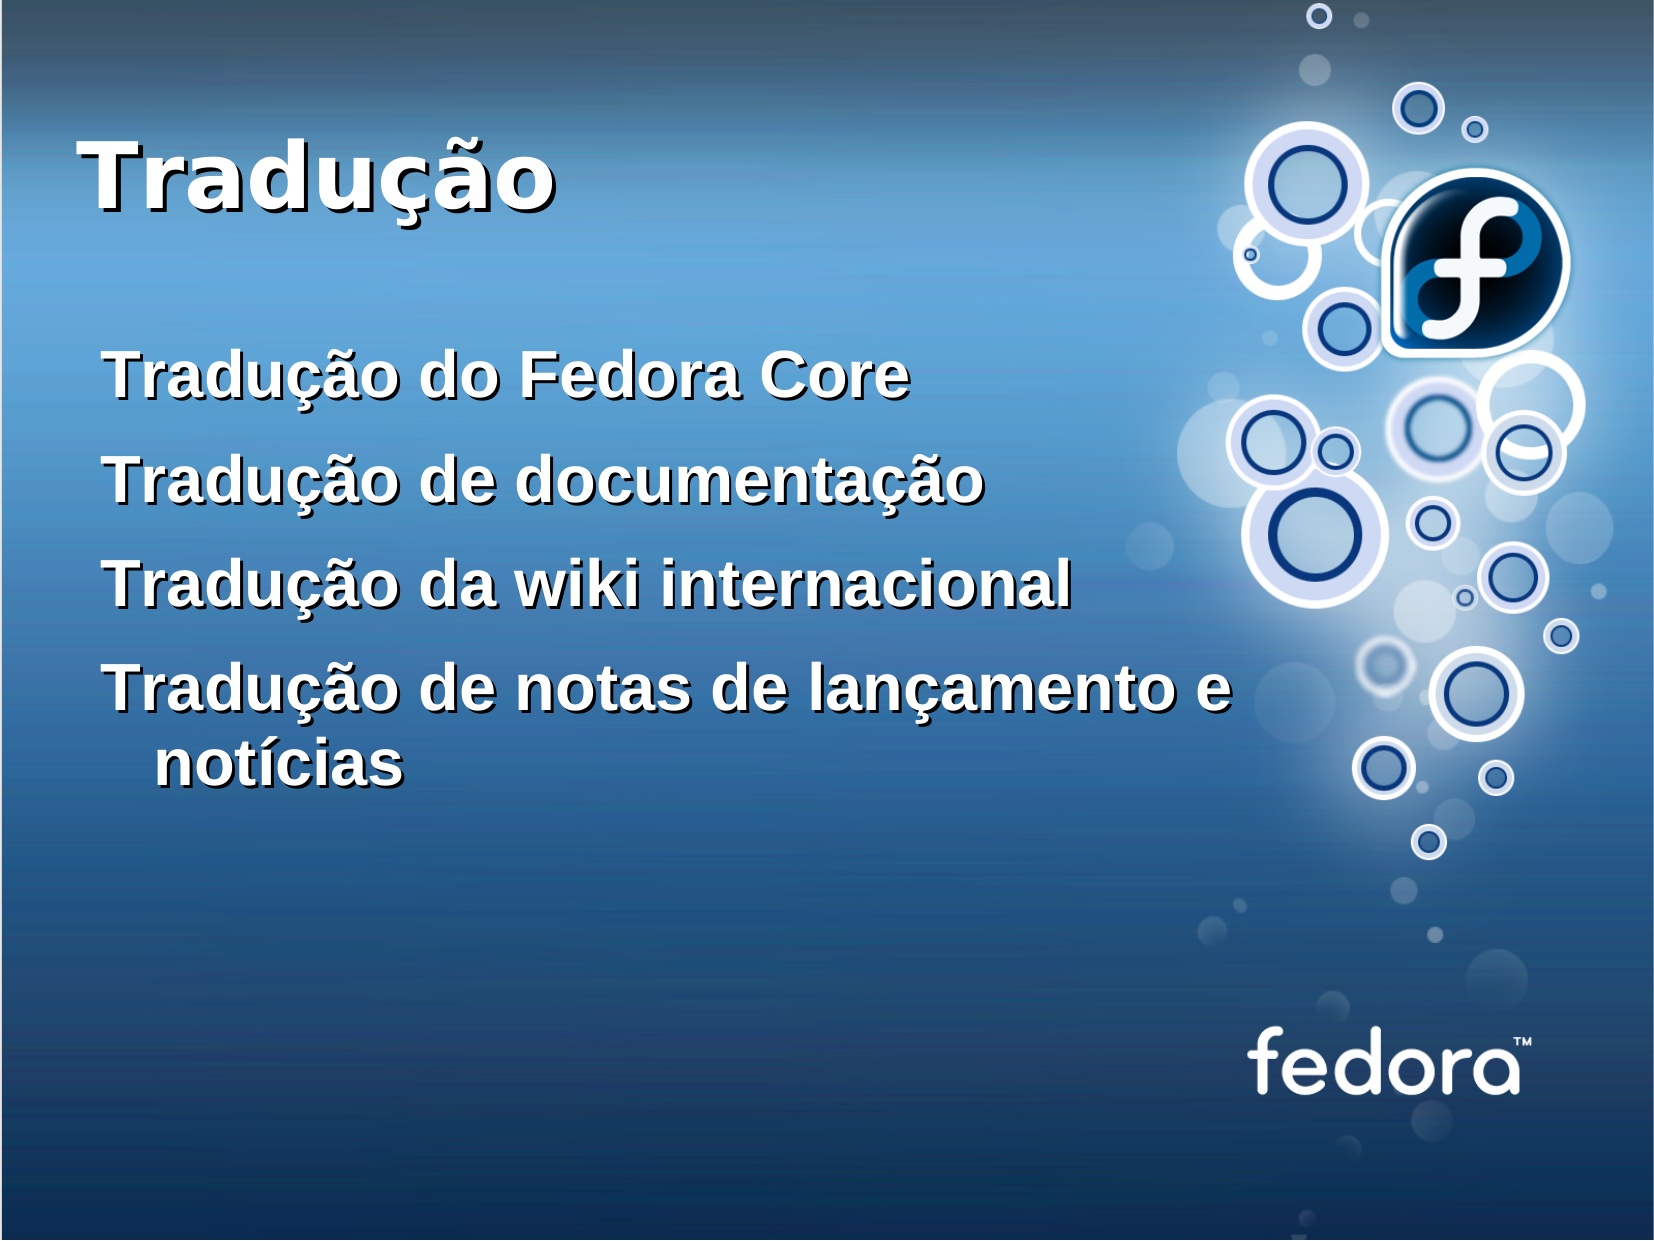

# Tradução
Tradução do Fedora Core
Tradução de documentação
Tradução da wiki internacional
Tradução de notas de lançamento e notícias